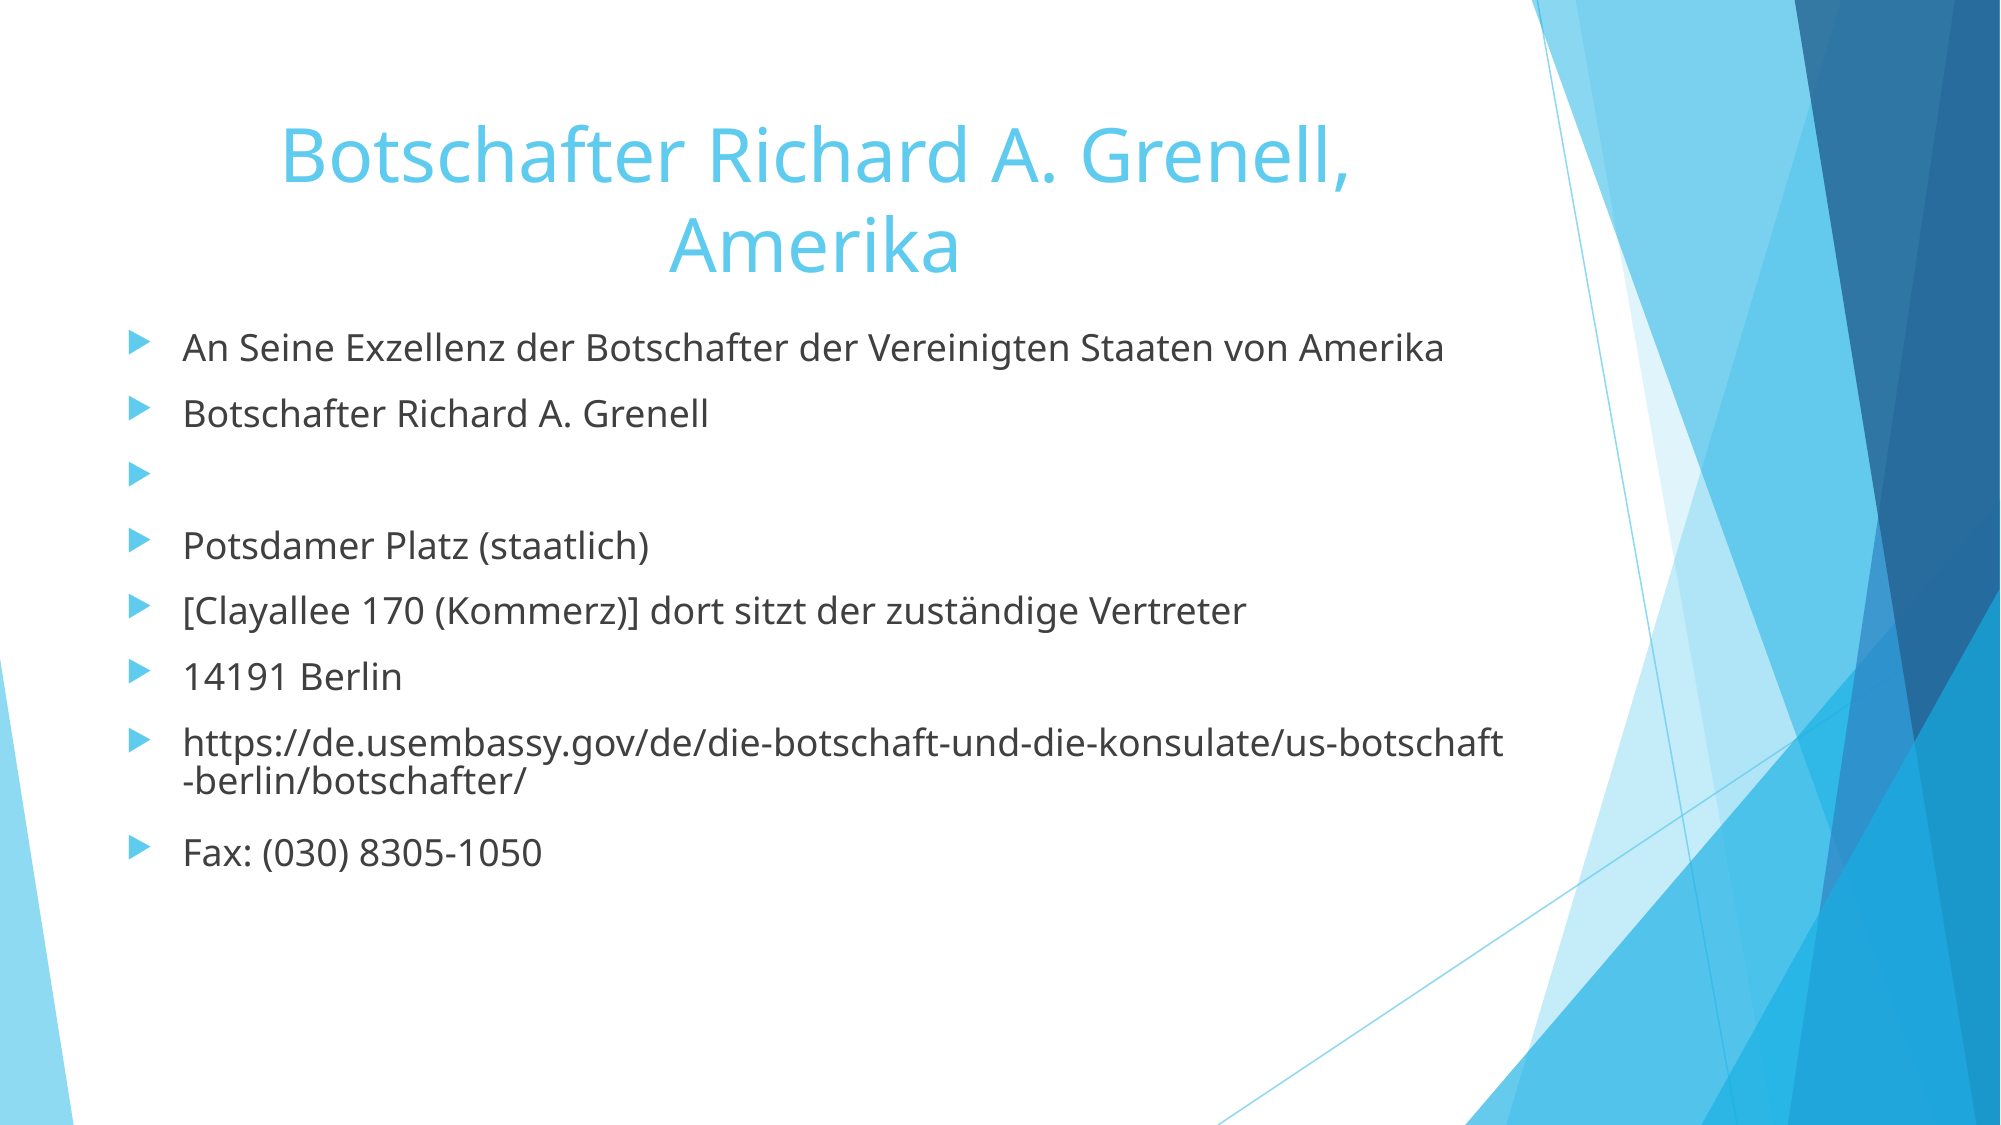

# Botschafter Richard A. Grenell, Amerika
An Seine Exzellenz der Botschafter der Vereinigten Staaten von Amerika
Botschafter Richard A. Grenell
Potsdamer Platz (staatlich)
[Clayallee 170 (Kommerz)] dort sitzt der zuständige Vertreter
14191 Berlin
https://de.usembassy.gov/de/die-botschaft-und-die-konsulate/us-botschaft-berlin/botschafter/
Fax: (030) 8305-1050